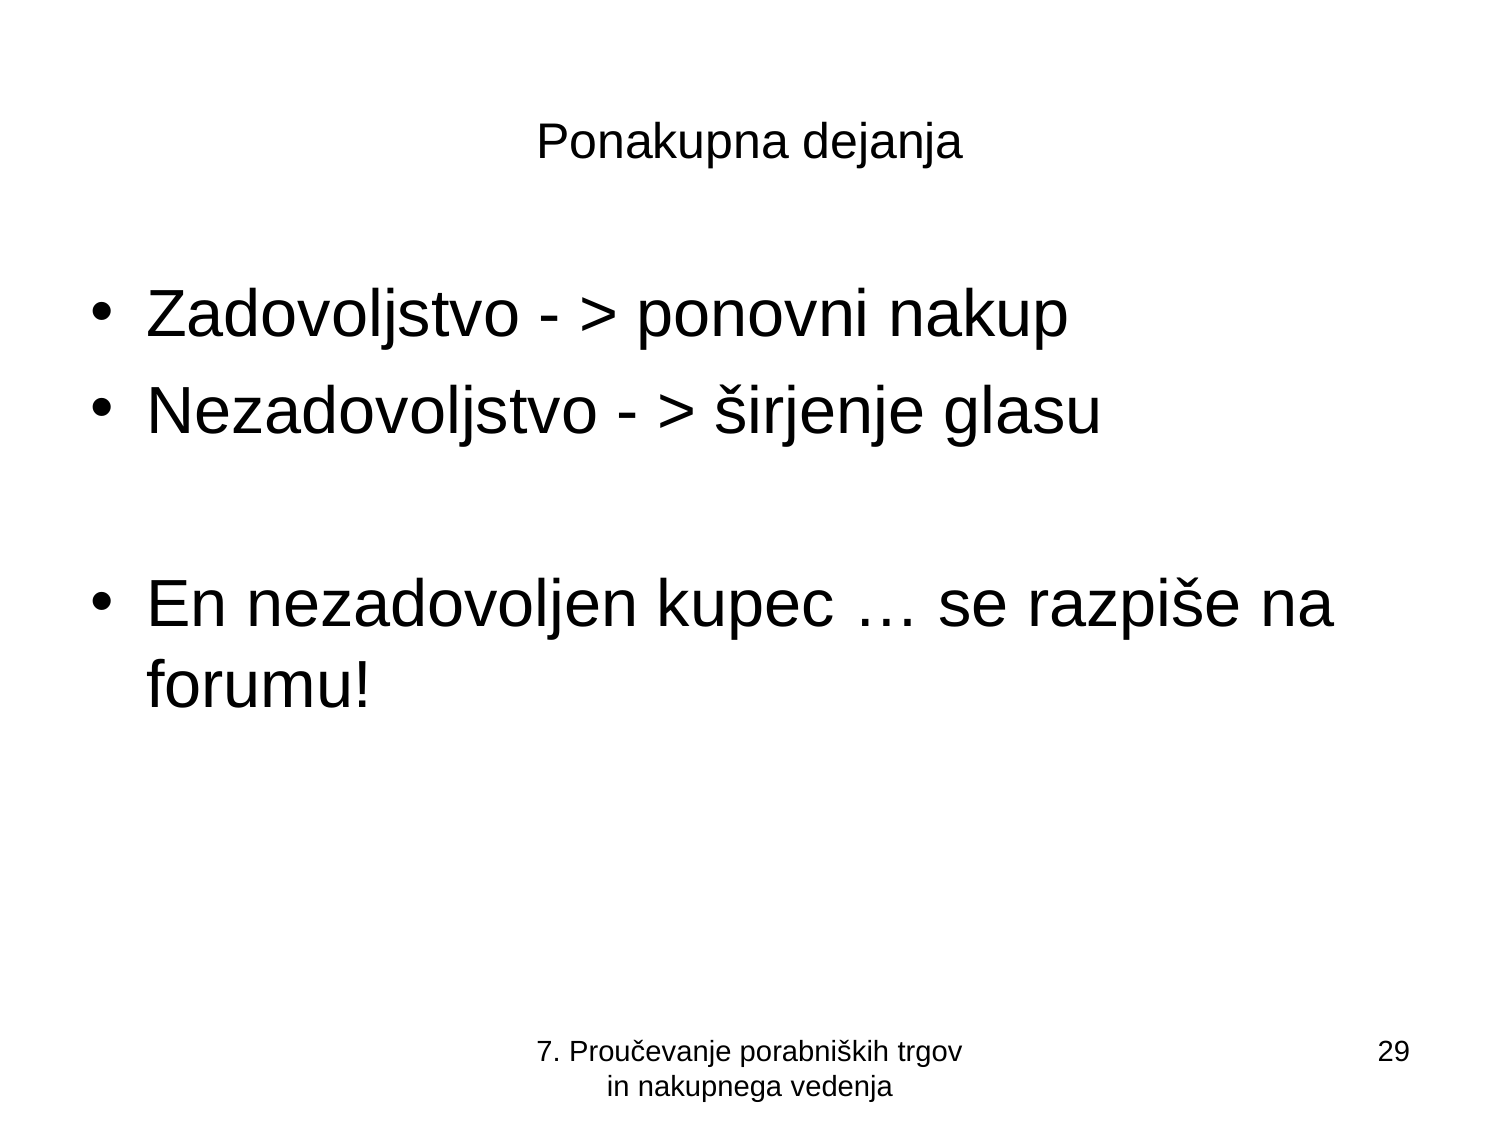

# Ponakupna dejanja
Zadovoljstvo - > ponovni nakup
Nezadovoljstvo - > širjenje glasu
En nezadovoljen kupec … se razpiše na forumu!
7. Proučevanje porabniških trgov in nakupnega vedenja